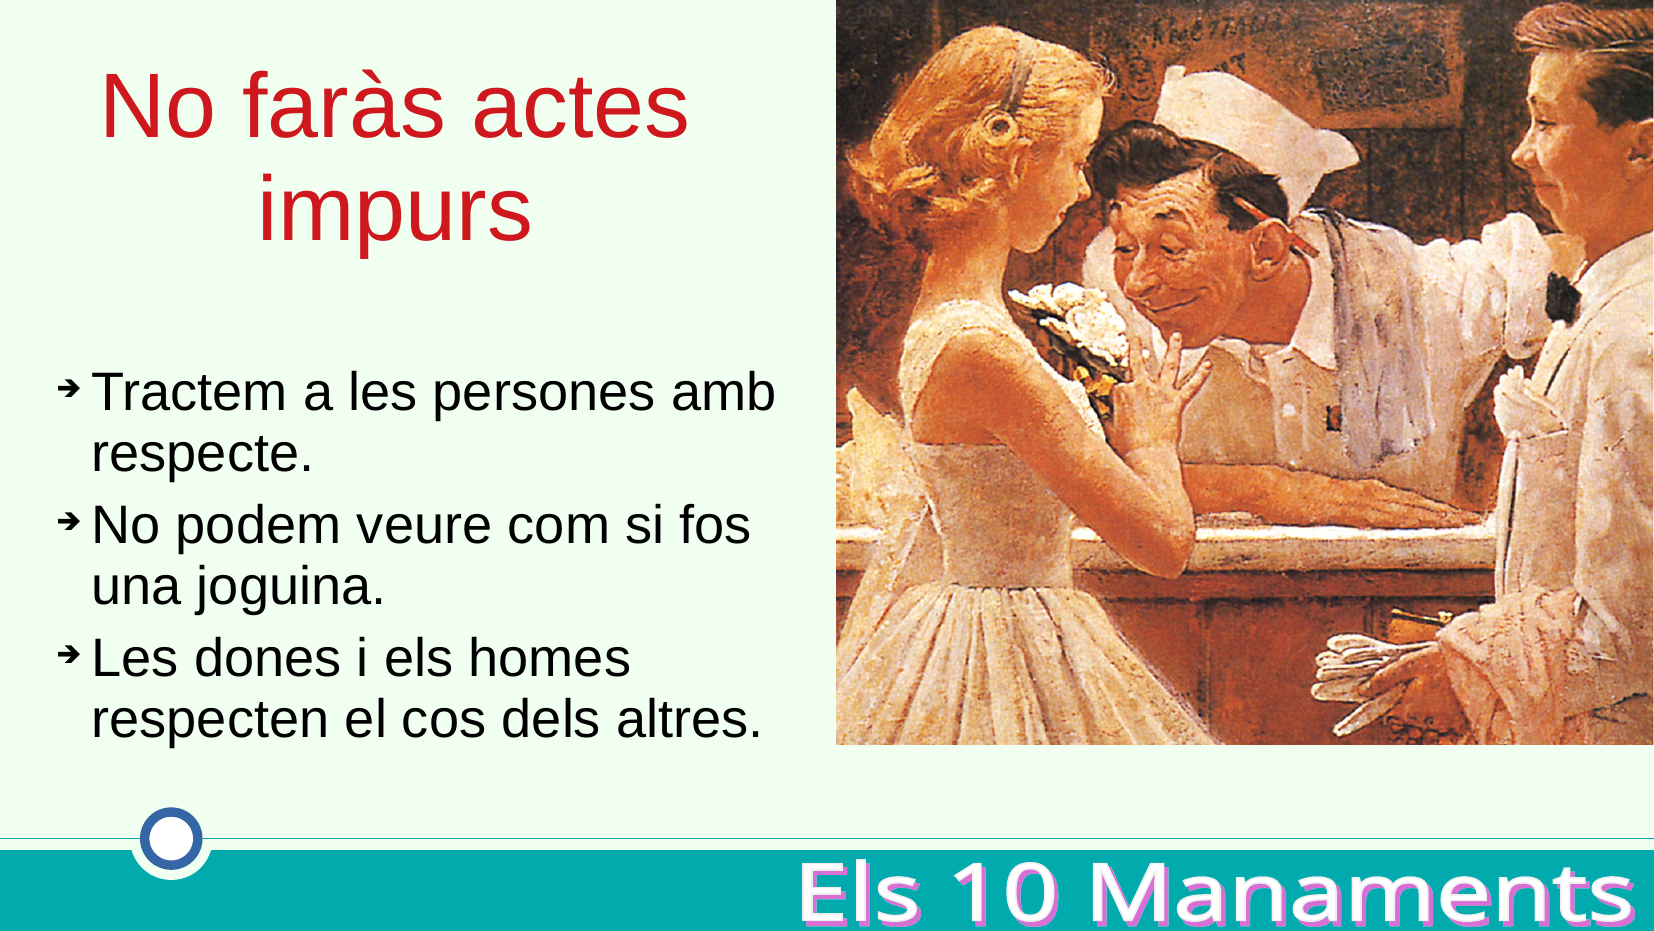

No faràs actes impurs
Tractem a les persones amb respecte.
No podem veure com si fos una joguina.
Les dones i els homes respecten el cos dels altres.
Els 10 Manaments